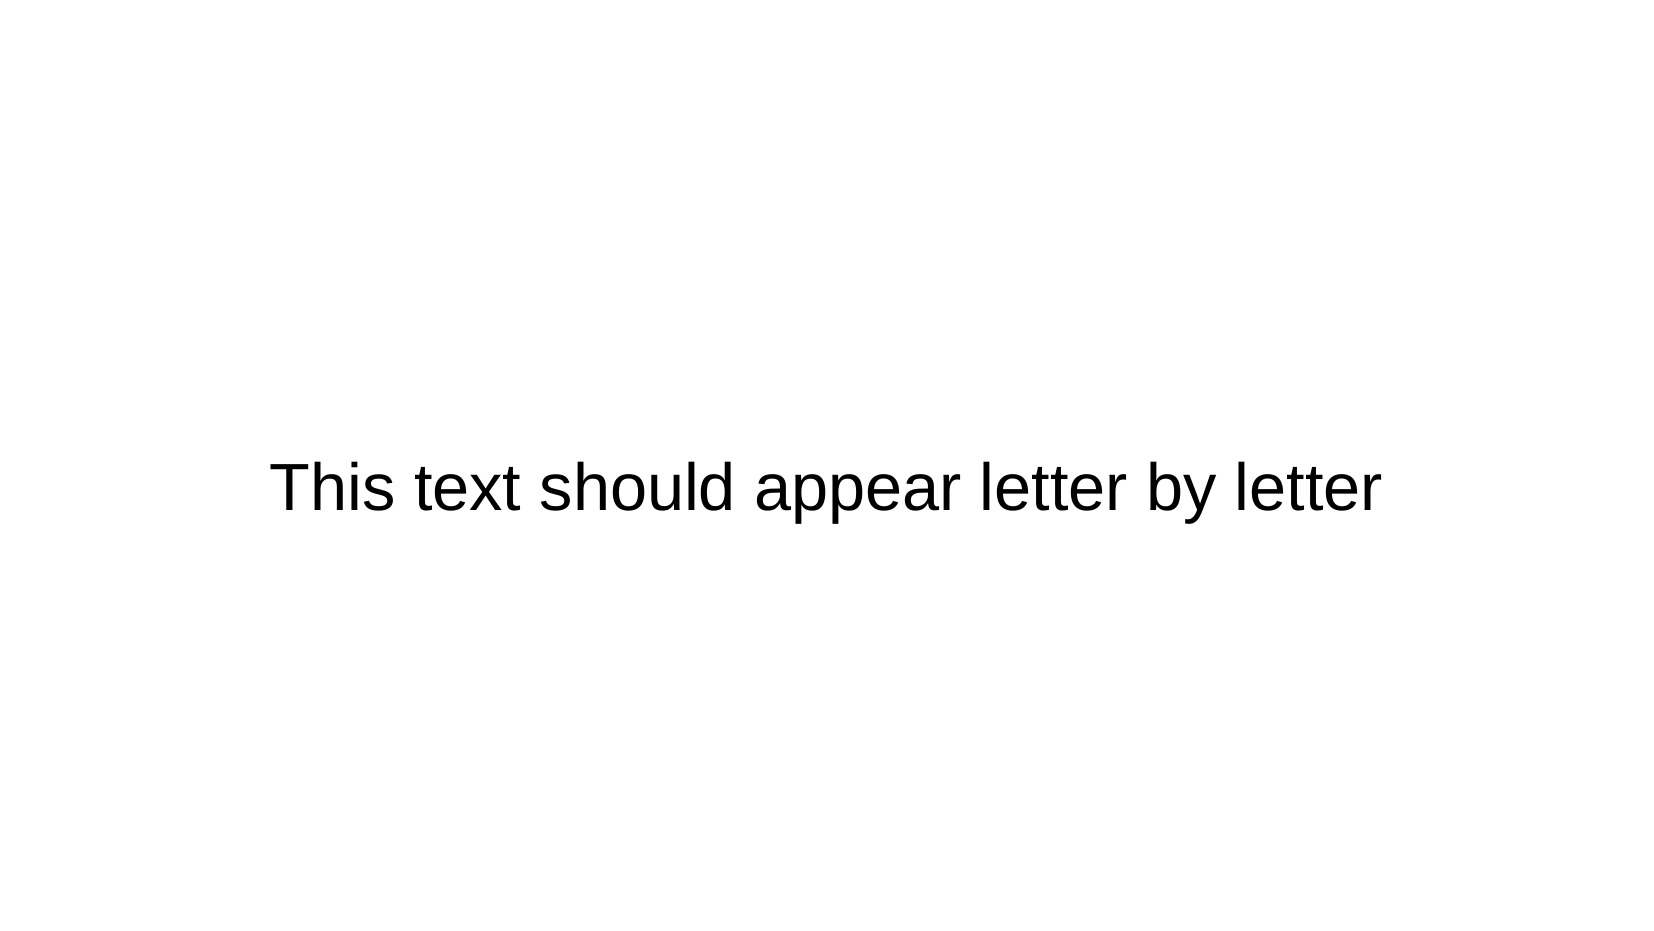

#
This text should appear letter by letter